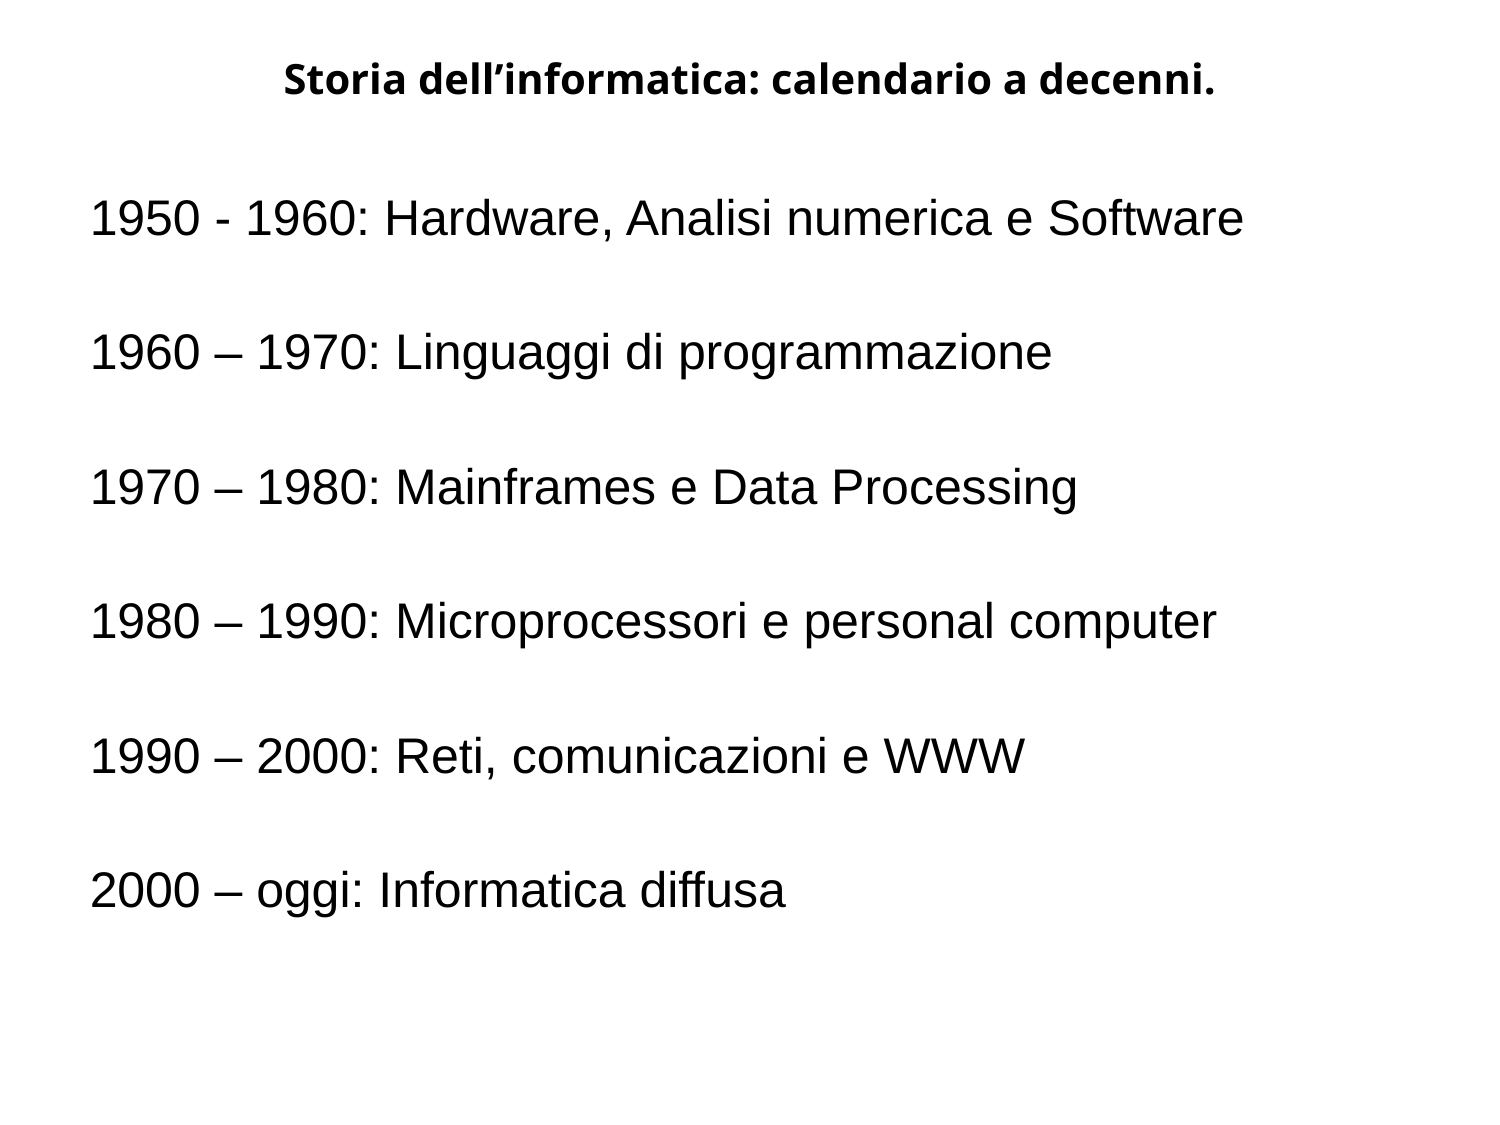

# Storia dell’informatica: calendario a decenni.
1950 - 1960: Hardware, Analisi numerica e Software
1960 – 1970: Linguaggi di programmazione
1970 – 1980: Mainframes e Data Processing
1980 – 1990: Microprocessori e personal computer
1990 – 2000: Reti, comunicazioni e WWW
2000 – oggi: Informatica diffusa